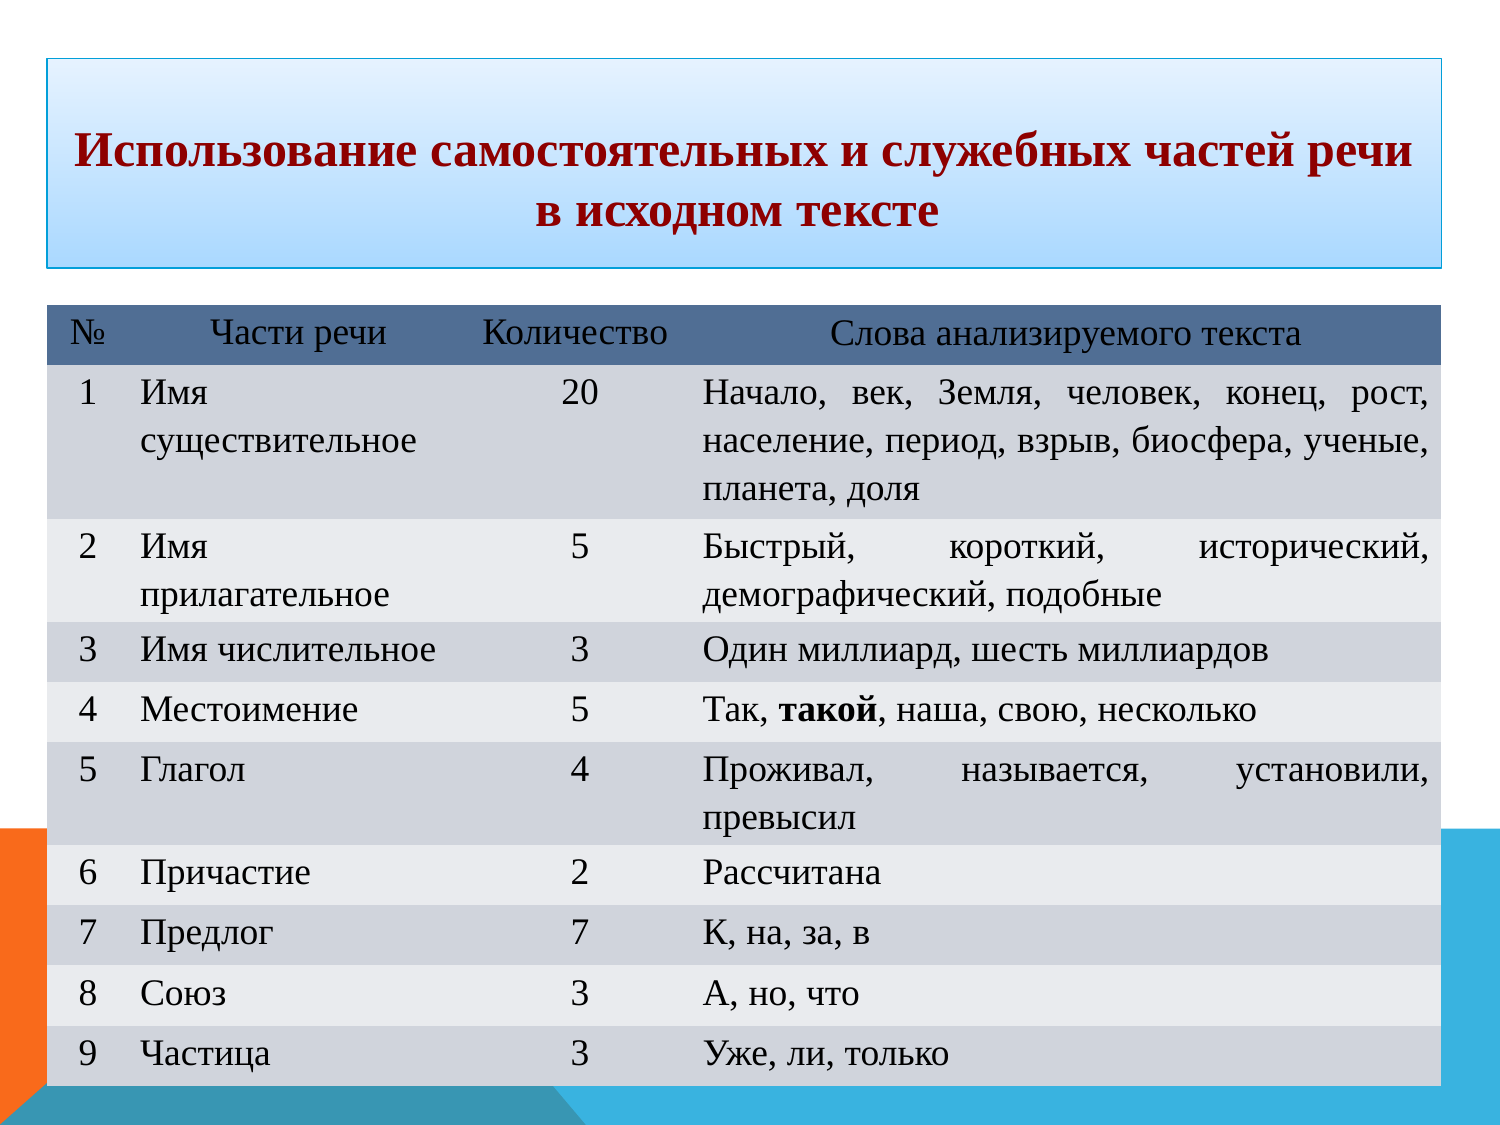

# Использование самостоятельных и служебных частей речи в исходном тексте
| № | Части речи | Количество | Слова анализируемого текста |
| --- | --- | --- | --- |
| 1 | Имя существительное | 20 | Начало, век, Земля, человек, конец, рост, население, период, взрыв, биосфера, ученые, планета, доля |
| 2 | Имя прилагательное | 5 | Быстрый, короткий, исторический, демографический, подобные |
| 3 | Имя числительное | 3 | Один миллиард, шесть миллиардов |
| 4 | Местоимение | 5 | Так, такой, наша, свою, несколько |
| 5 | Глагол | 4 | Проживал, называется, установили, превысил |
| 6 | Причастие | 2 | Рассчитана |
| 7 | Предлог | 7 | К, на, за, в |
| 8 | Союз | 3 | А, но, что |
| 9 | Частица | 3 | Уже, ли, только |